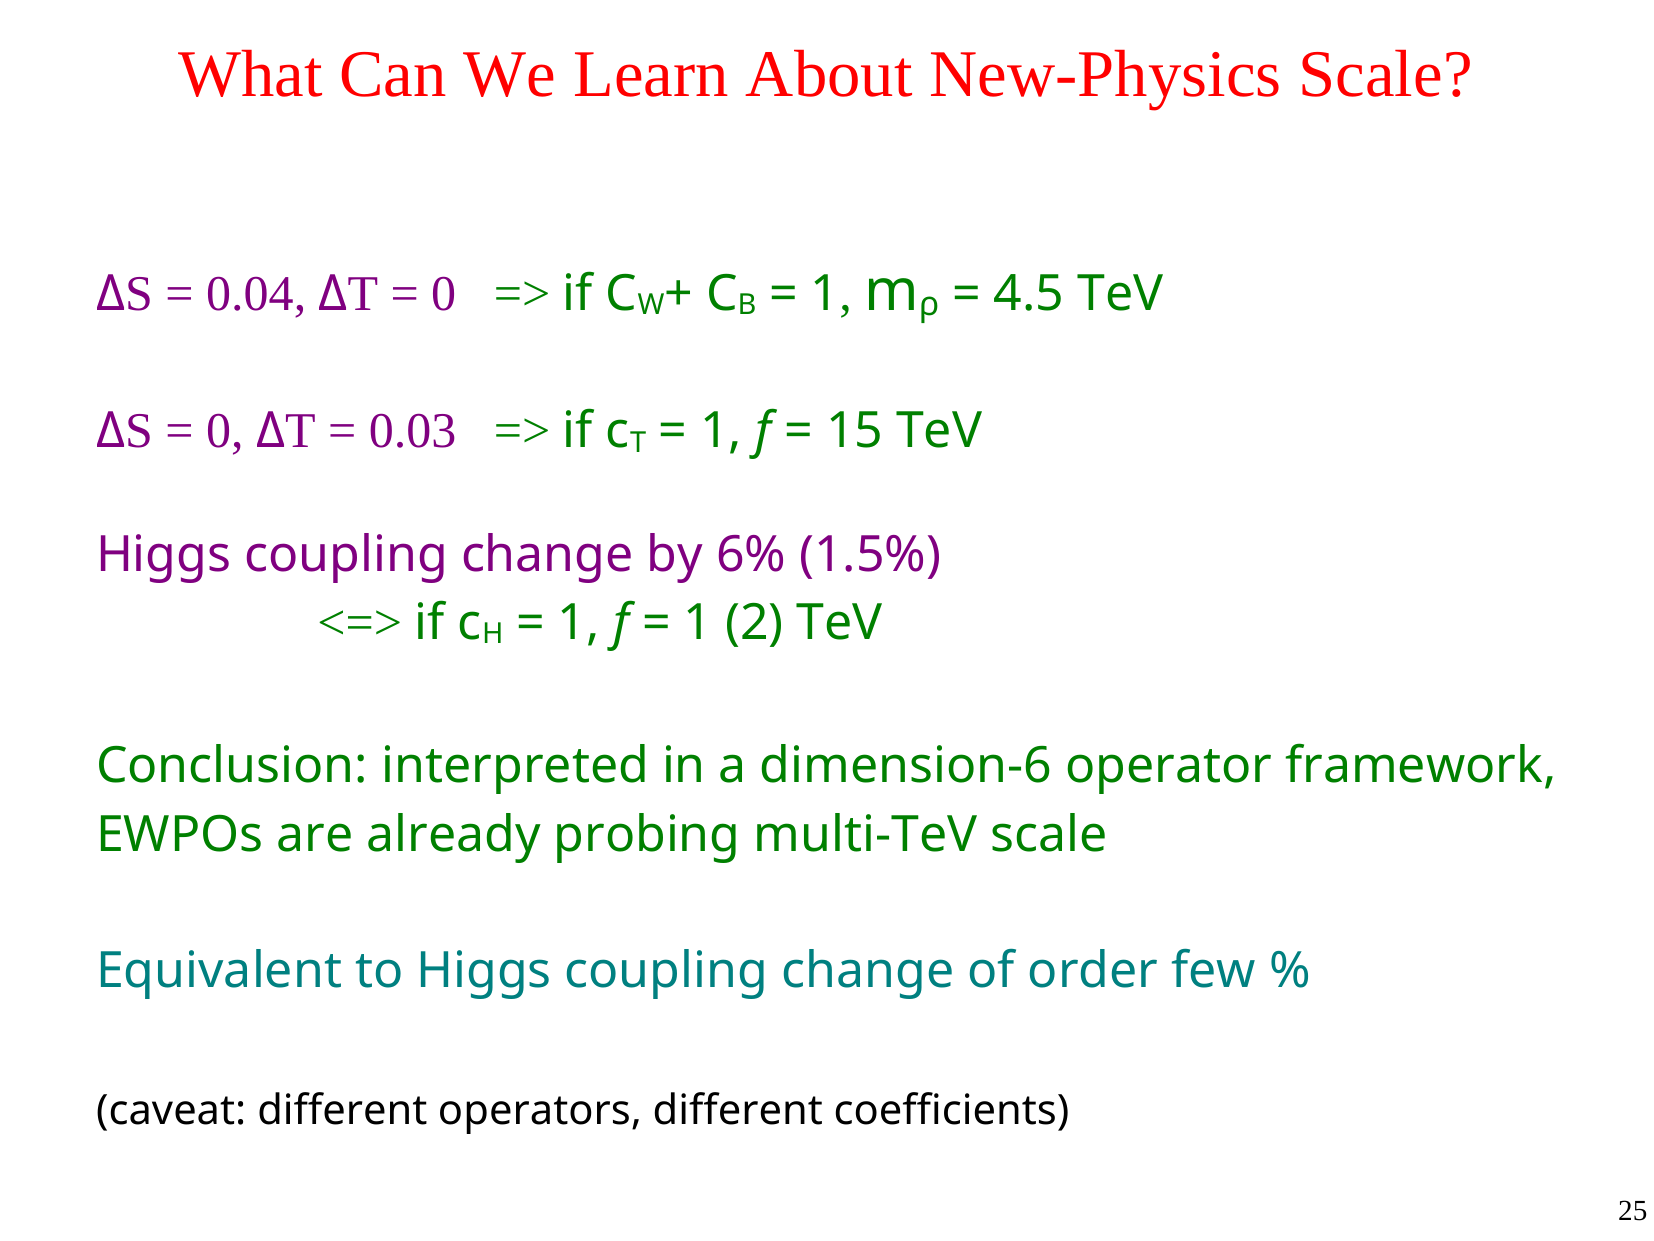

# What Can We Learn About New-Physics Scale?
ΔS = 0.04, ΔT = 0 => if CW+ CB = 1, mρ = 4.5 TeV
ΔS = 0, ΔT = 0.03 => if cT = 1, f = 15 TeV
Higgs coupling change by 6% (1.5%)
			<=> if cH = 1, f = 1 (2) TeV
Conclusion: interpreted in a dimension-6 operator framework,
EWPOs are already probing multi-TeV scale
Equivalent to Higgs coupling change of order few %
(caveat: different operators, different coefficients)
25